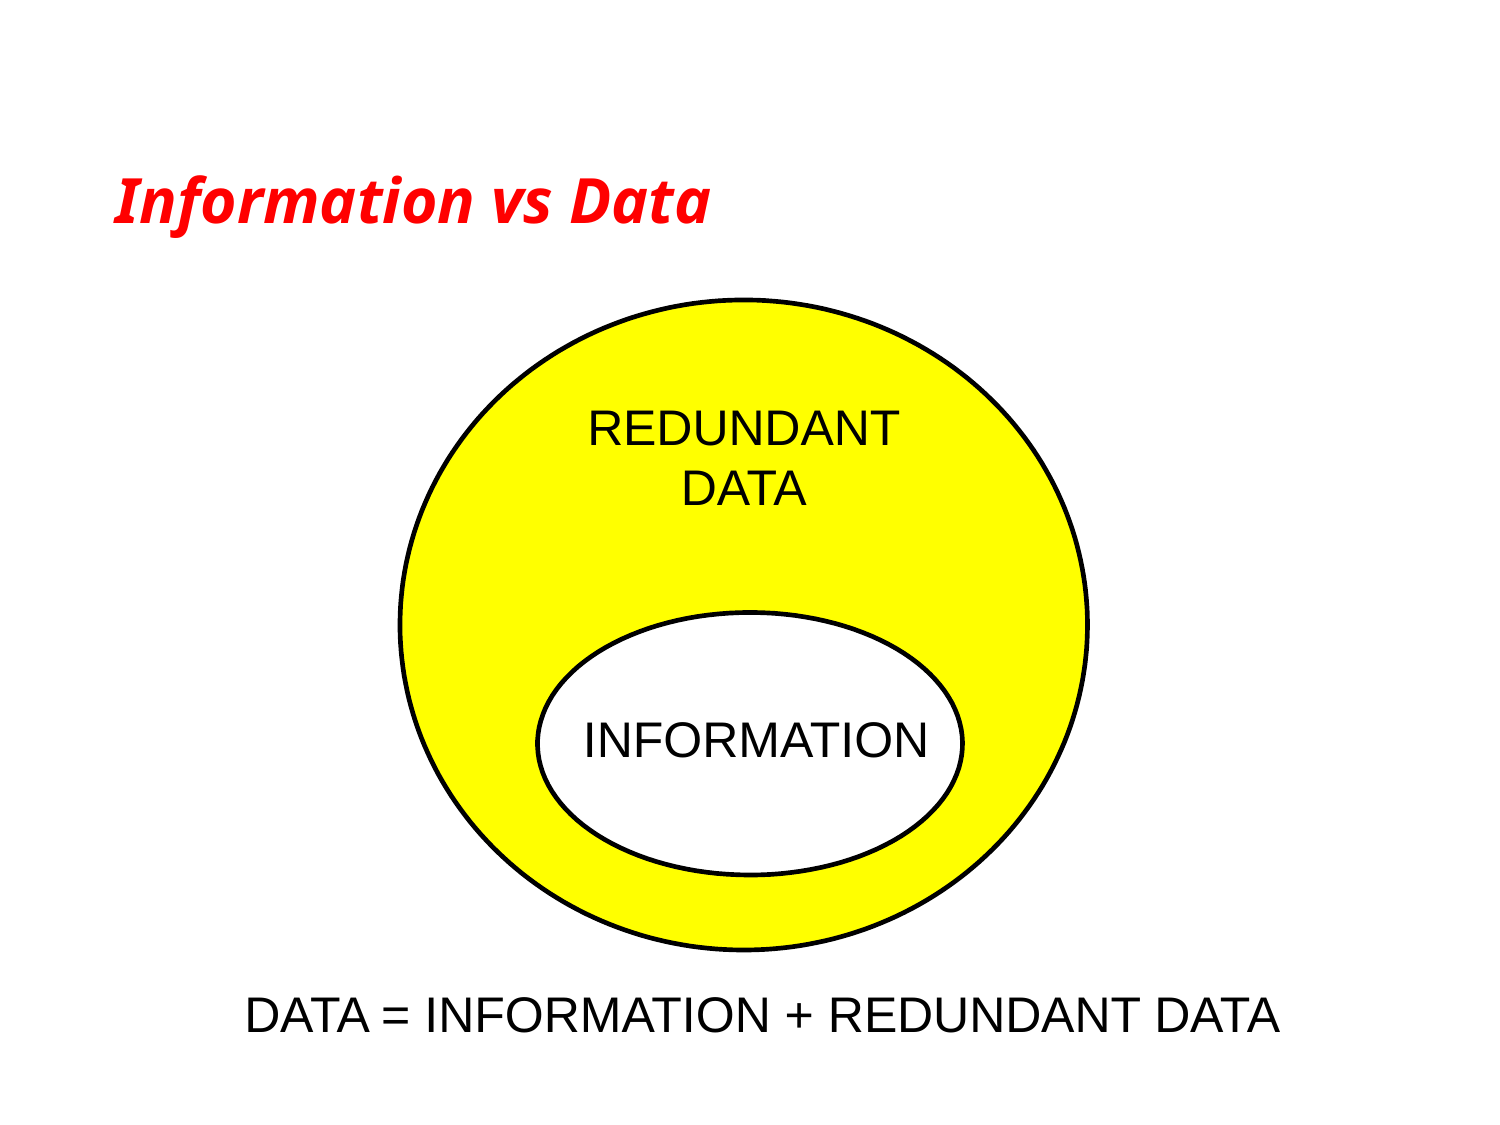

Information vs Data
REDUNDANTDATA
INFORMATION
DATA = INFORMATION + REDUNDANT DATA